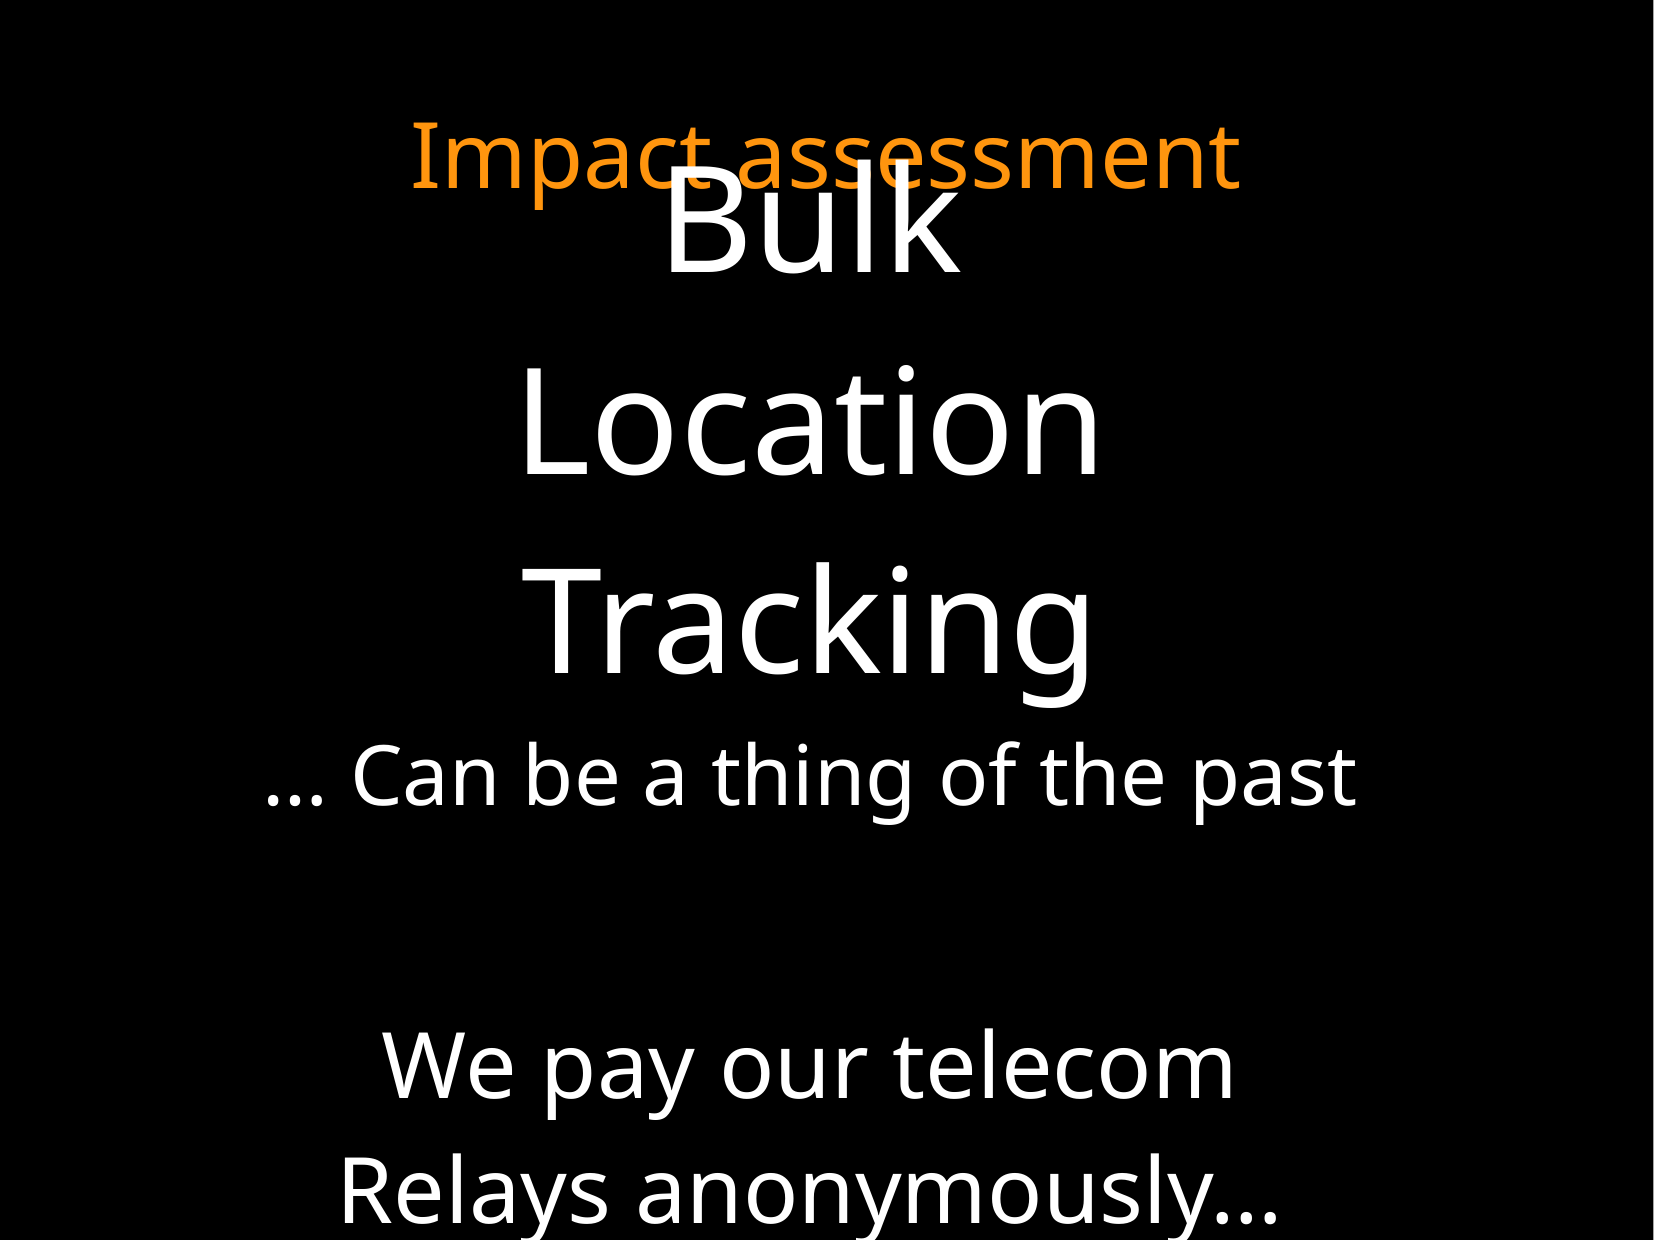

# Impact assessment
Bulk
Location
Tracking
… Can be a thing of the past
We pay our telecom
Relays anonymously…